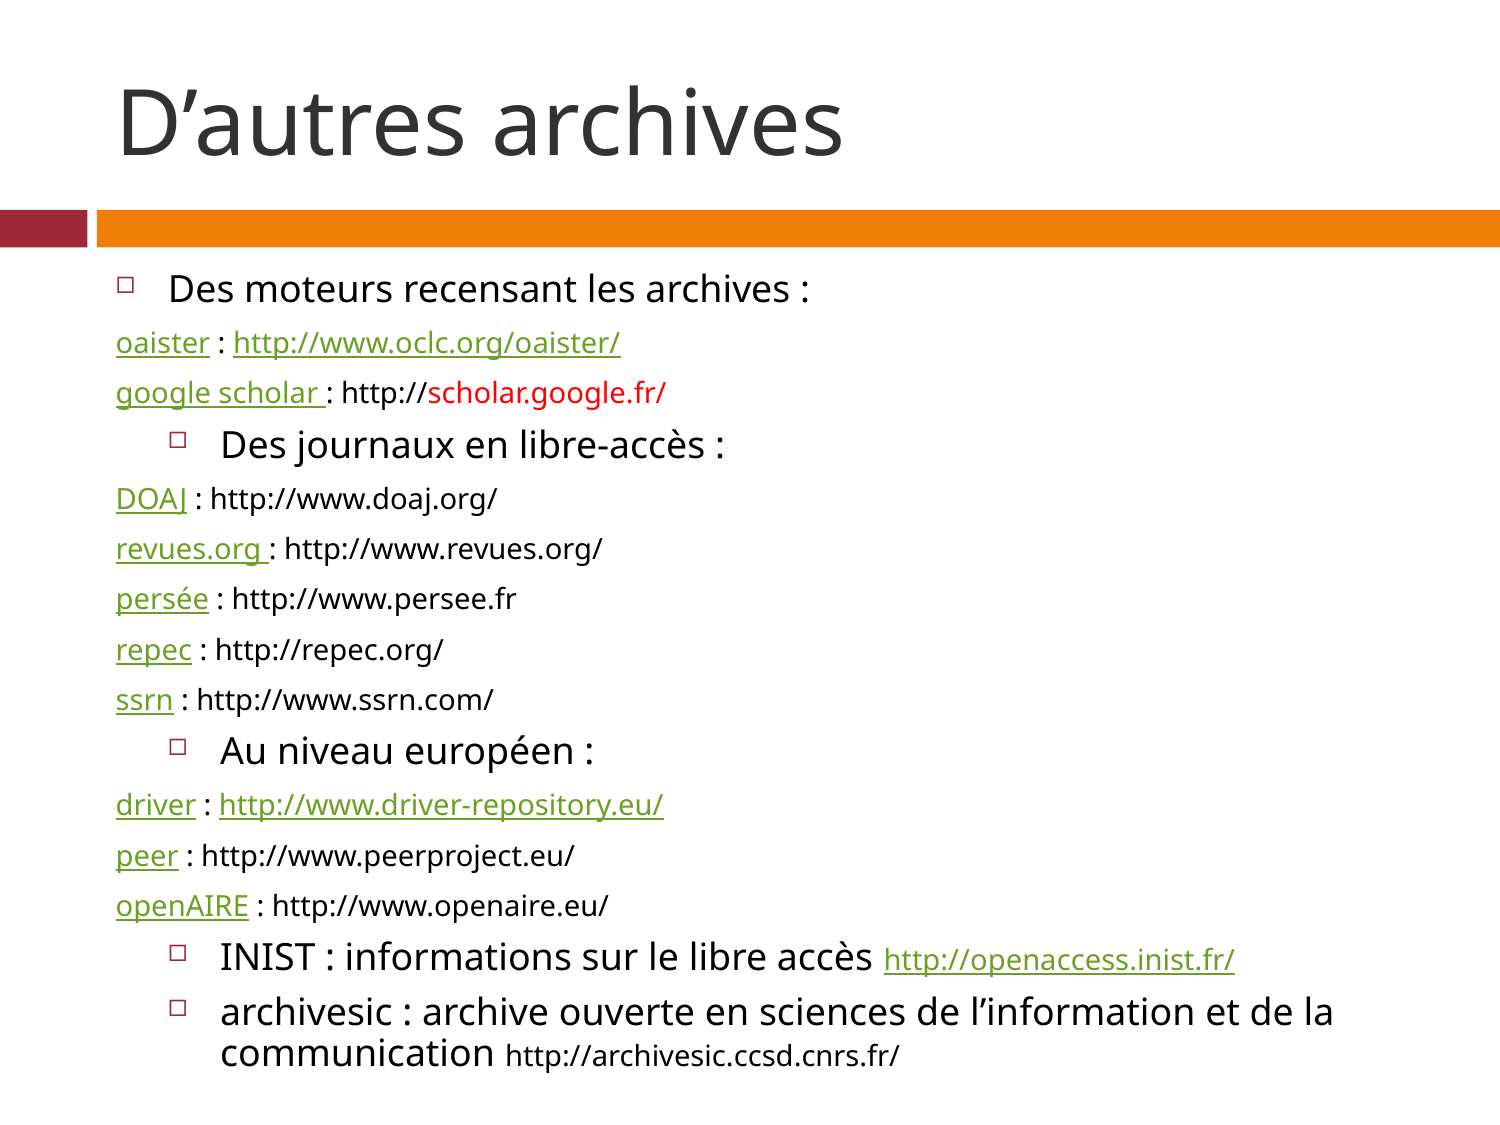

# D’autres archives
Des moteurs recensant les archives :
oaister : http://www.oclc.org/oaister/
google scholar : http://scholar.google.fr/
Des journaux en libre-accès :
DOAJ : http://www.doaj.org/
revues.org : http://www.revues.org/
persée : http://www.persee.fr
repec : http://repec.org/
ssrn : http://www.ssrn.com/
Au niveau européen :
driver : http://www.driver-repository.eu/
peer : http://www.peerproject.eu/
openAIRE : http://www.openaire.eu/
INIST : informations sur le libre accès http://openaccess.inist.fr/
archivesic : archive ouverte en sciences de l’information et de la communication http://archivesic.ccsd.cnrs.fr/